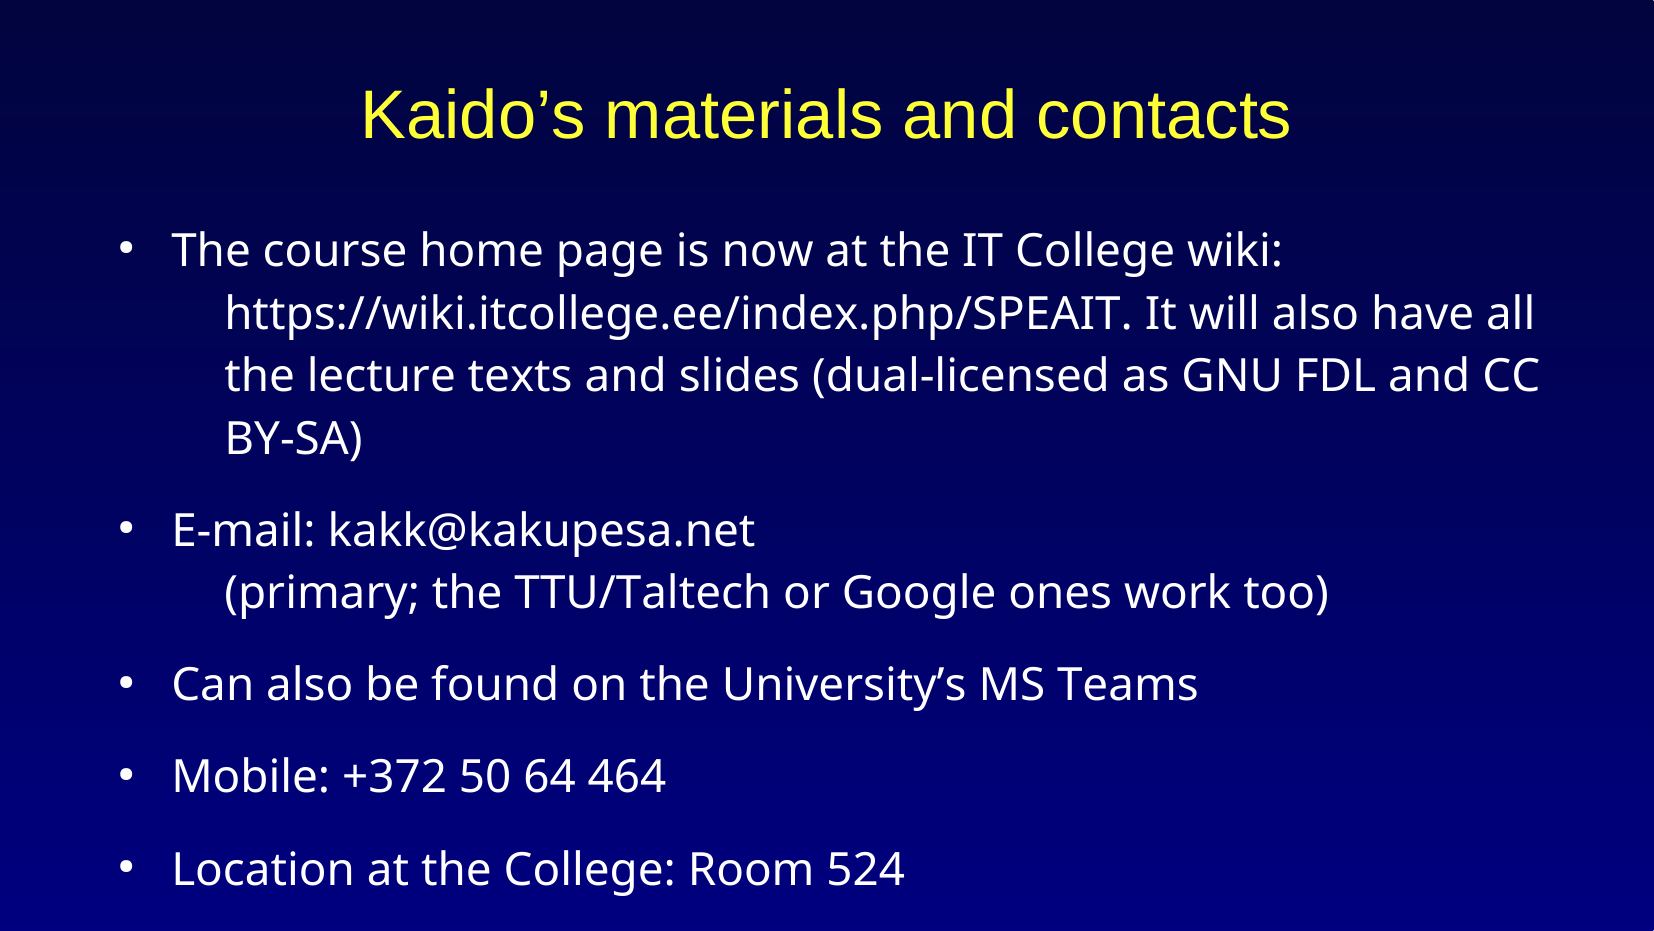

# Kaido’s materials and contacts
The course home page is now at the IT College wiki: https://wiki.itcollege.ee/index.php/SPEAIT. It will also have all the lecture texts and slides (dual-licensed as GNU FDL and CC BY-SA)
E-mail: kakk@kakupesa.net
(primary; the TTU/Taltech or Google ones work too)
Can also be found on the University’s MS Teams
Mobile: +372 50 64 464
Location at the College: Room 524